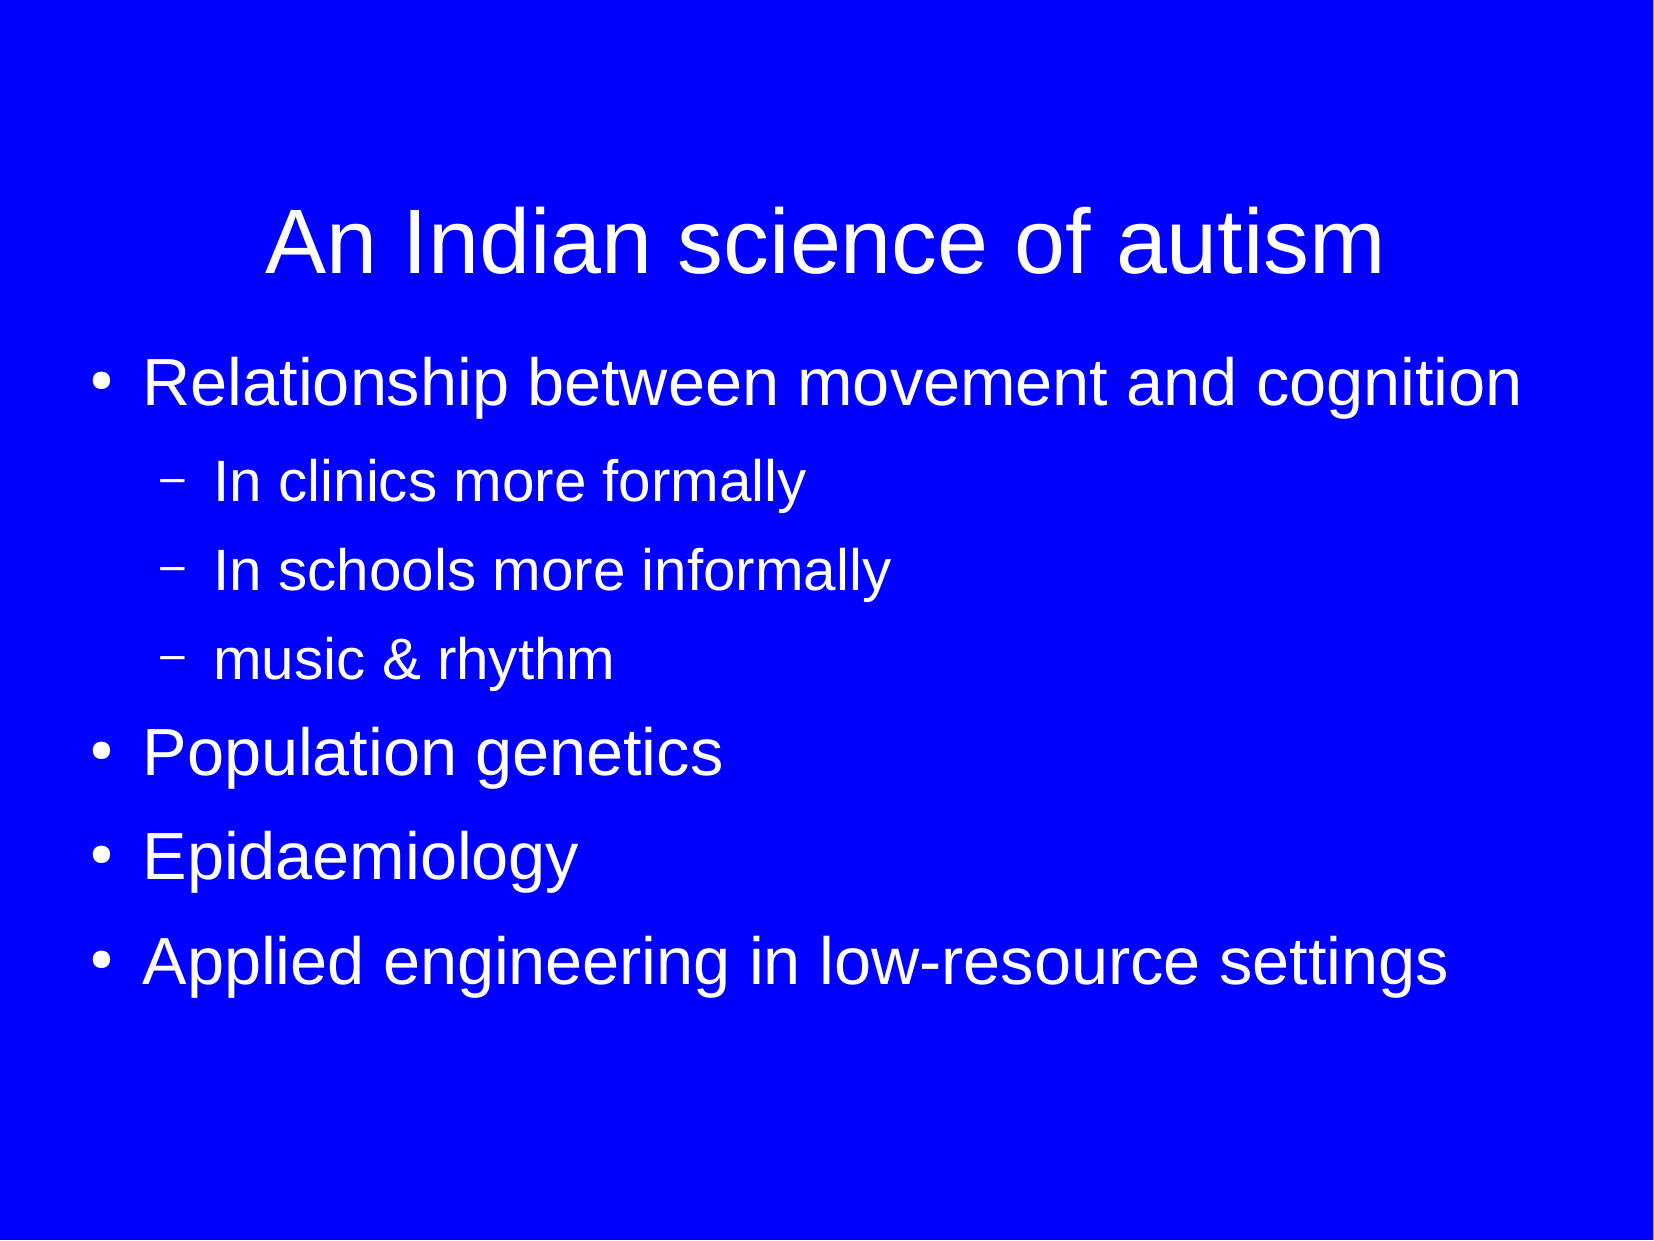

# An Indian science of autism
Relationship between movement and cognition
In clinics more formally
In schools more informally
music & rhythm
Population genetics
Epidaemiology
Applied engineering in low-resource settings